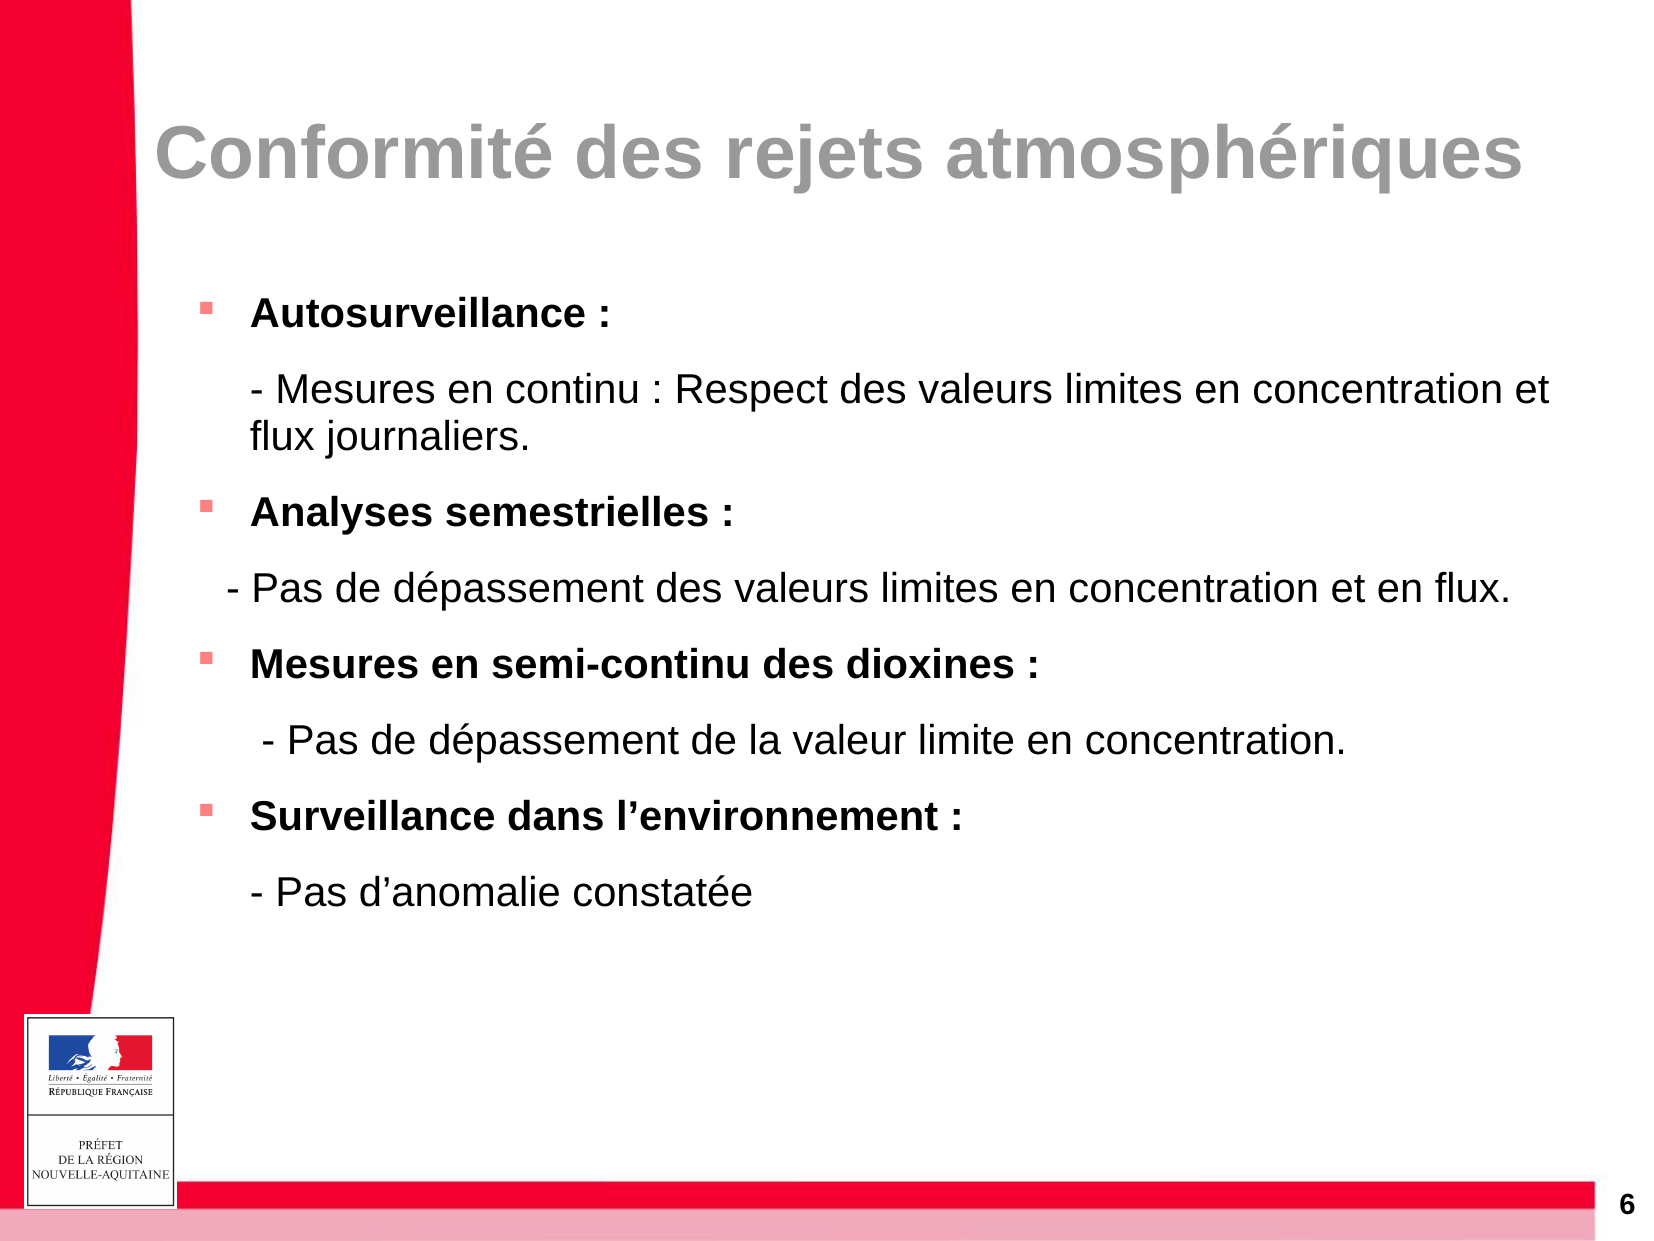

# Conformité des rejets atmosphériques
Autosurveillance :
- Mesures en continu : Respect des valeurs limites en concentration et flux journaliers.
Analyses semestrielles :
 - Pas de dépassement des valeurs limites en concentration et en flux.
Mesures en semi-continu des dioxines :
 - Pas de dépassement de la valeur limite en concentration.
Surveillance dans l’environnement :
- Pas d’anomalie constatée
6